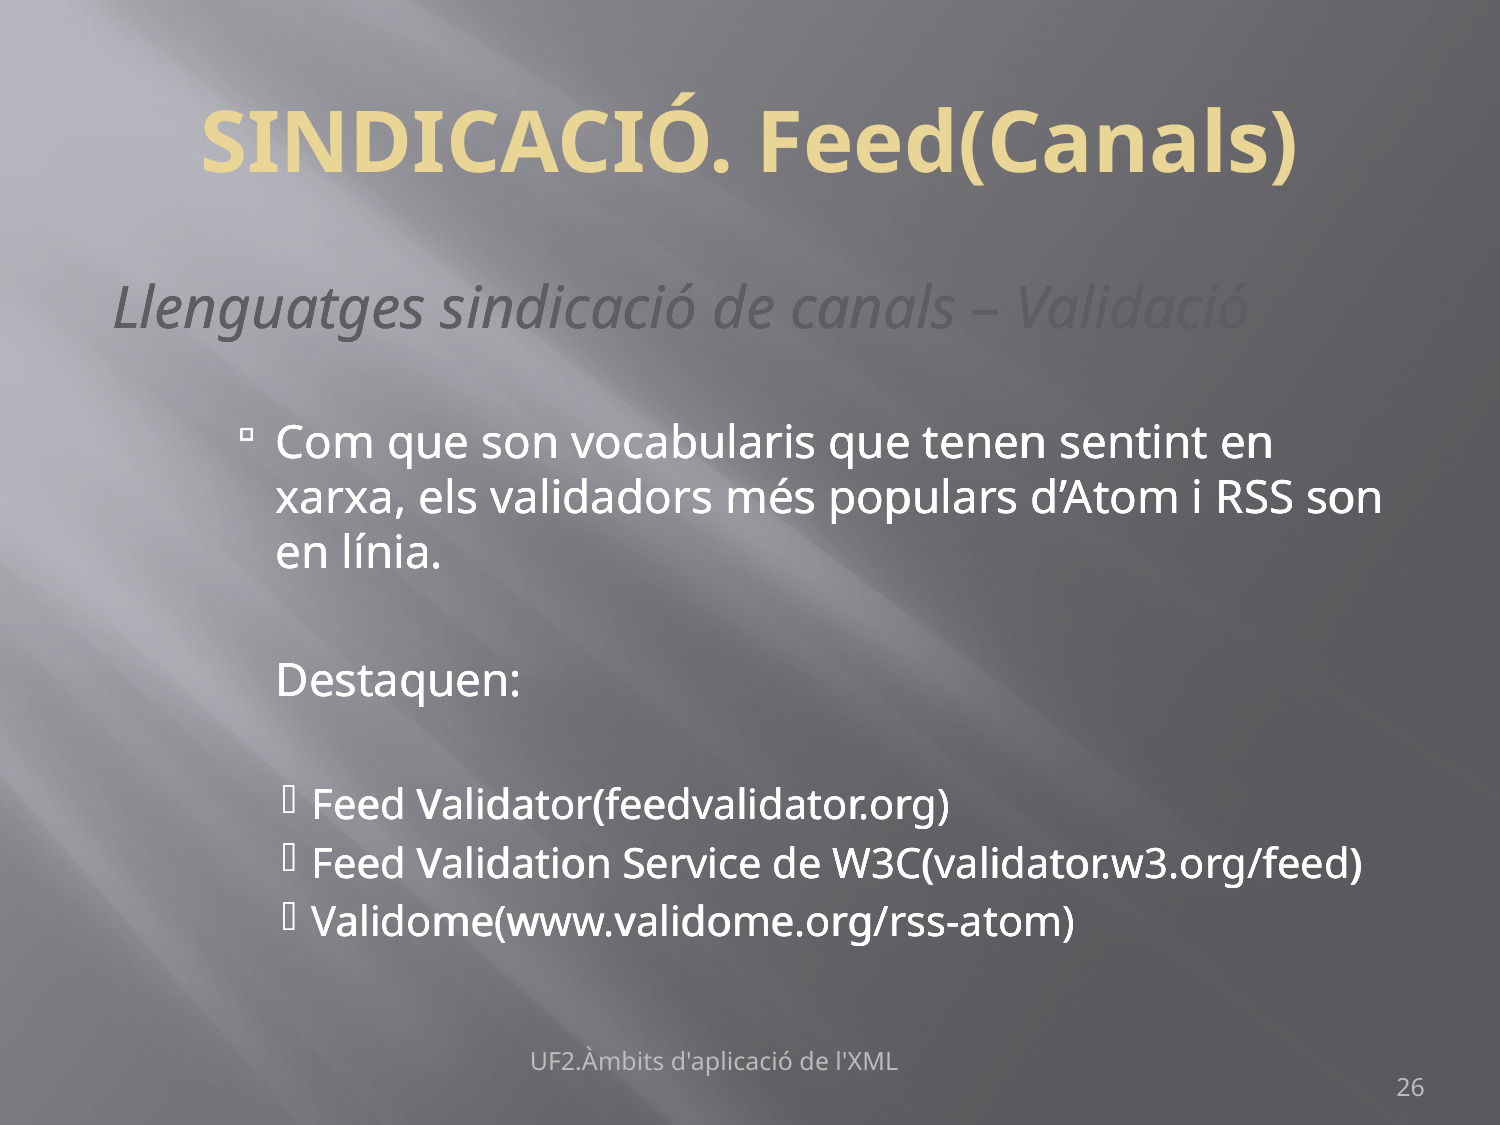

# SINDICACIÓ. Feed(Canals)
Llenguatges sindicació de canals – Validació
Com que son vocabularis que tenen sentint en xarxa, els validadors més populars d’Atom i RSS son en línia.
	Destaquen:
Feed Validator(feedvalidator.org)
Feed Validation Service de W3C(validator.w3.org/feed)
Validome(www.validome.org/rss-atom)
Llenguatges sindicació de canals – Validació
Com que son vocabularis que tenen sentint en xarxa, els validadors més populars d’Atom i RSS son en línia.
	Destaquen:
Feed Validator(feedvalidator.org)
Feed Validation Service de W3C(validator.w3.org/feed)
Validome(www.validome.org/rss-atom)
Llenguatges sindicació de canals – Validació
Com que son vocabularis que tenen sentint en xarxa, els validadors més populars d’Atom i RSS son en línia.
	Destaquen:
Feed Validator(feedvalidator.org)
Feed Validation Service de W3C(validator.w3.org/feed)
Validome(www.validome.org/rss-atom)
UF2.Àmbits d'aplicació de l'XML